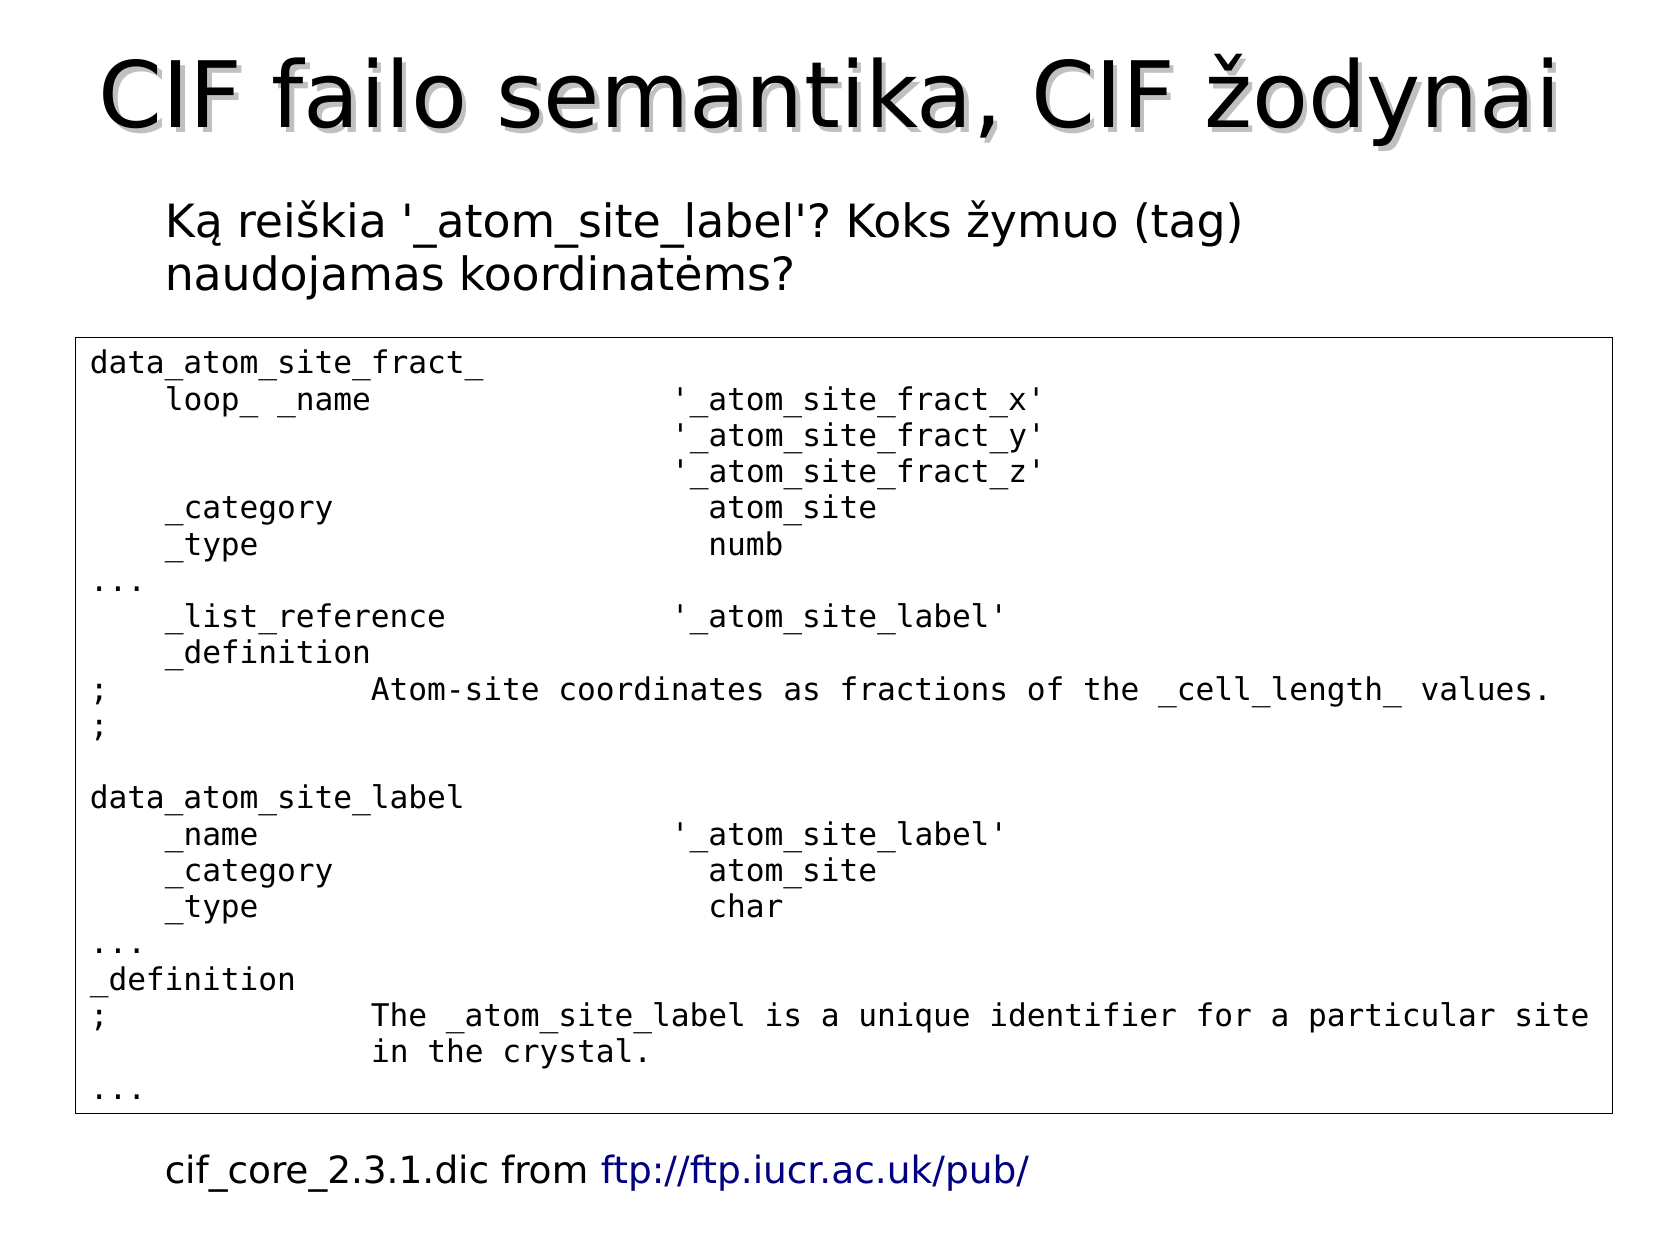

# CIF failo semantika, CIF žodynai
Ką reiškia '_atom_site_label'? Koks žymuo (tag) naudojamas koordinatėms?
data_atom_site_fract_
 loop_ _name '_atom_site_fract_x'
 '_atom_site_fract_y'
 '_atom_site_fract_z'
 _category atom_site
 _type numb
...
 _list_reference '_atom_site_label'
 _definition
; Atom-site coordinates as fractions of the _cell_length_ values.
;
data_atom_site_label
 _name '_atom_site_label'
 _category atom_site
 _type char
...
_definition
; The _atom_site_label is a unique identifier for a particular site
 in the crystal.
...
cif_core_2.3.1.dic from ftp://ftp.iucr.ac.uk/pub/